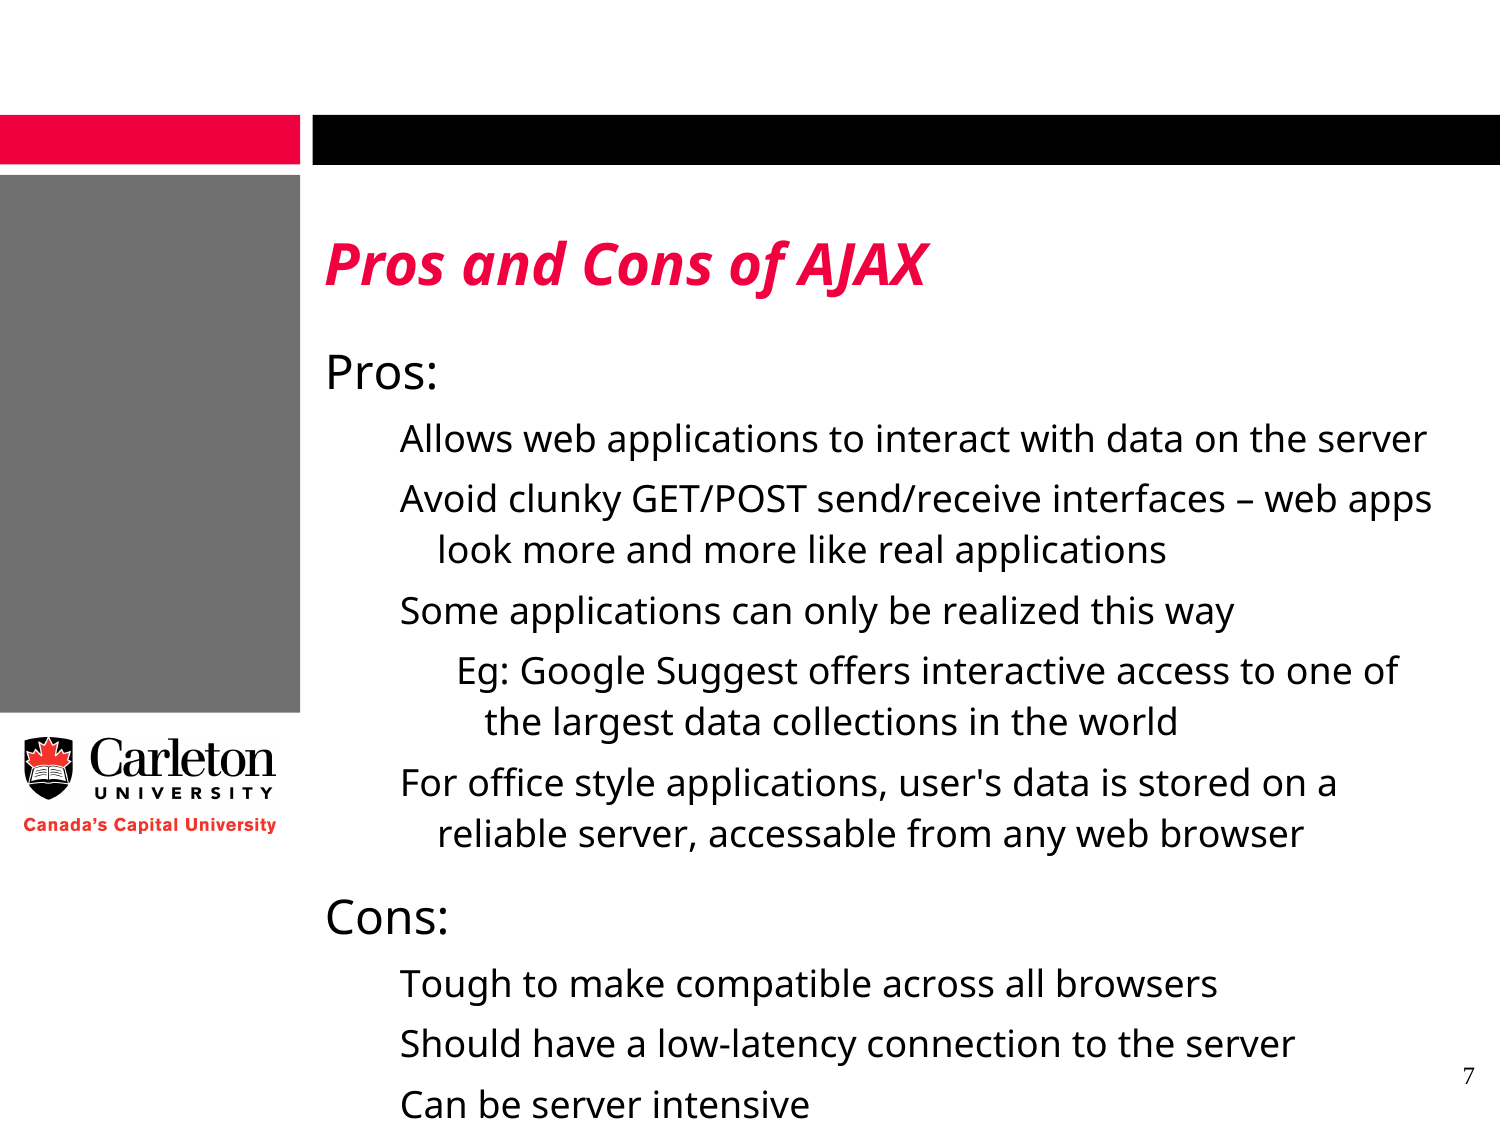

# Pros and Cons of AJAX
Pros:
Allows web applications to interact with data on the server
Avoid clunky GET/POST send/receive interfaces – web apps look more and more like real applications
Some applications can only be realized this way
Eg: Google Suggest offers interactive access to one of the largest data collections in the world
For office style applications, user's data is stored on a reliable server, accessable from any web browser
Cons:
Tough to make compatible across all browsers
Should have a low-latency connection to the server
Can be server intensive
Eg: Google Suggest generates a search for every keystroke entered
7